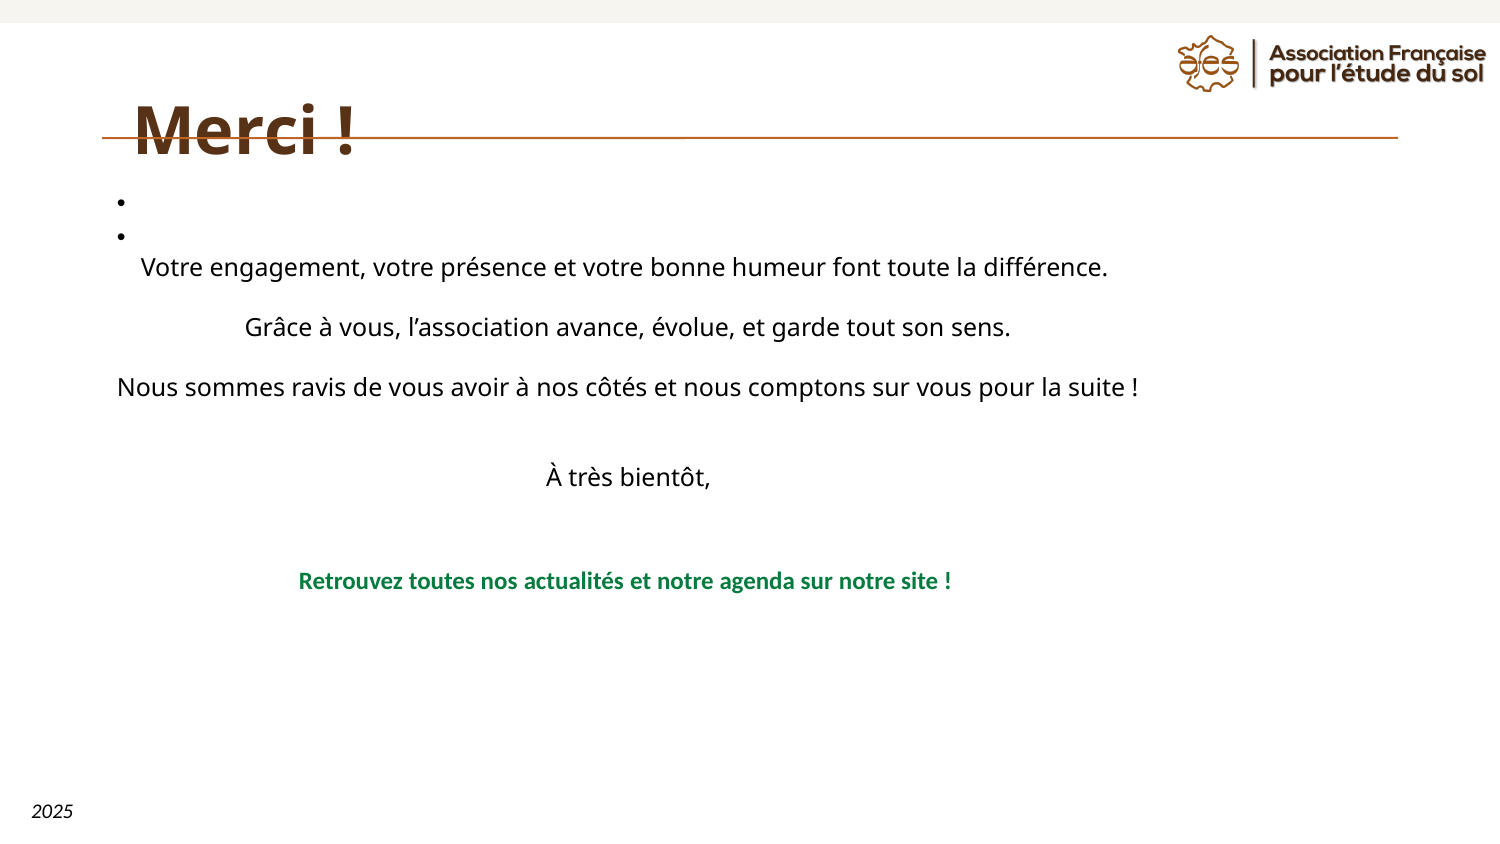

Catégorie 1
# Merci !
Votre engagement, votre présence et votre bonne humeur font toute la différence.
Grâce à vous, l’association avance, évolue, et garde tout son sens.
Nous sommes ravis de vous avoir à nos côtés et nous comptons sur vous pour la suite !
À très bientôt,
Retrouvez toutes nos actualités et notre agenda sur notre site !
2025